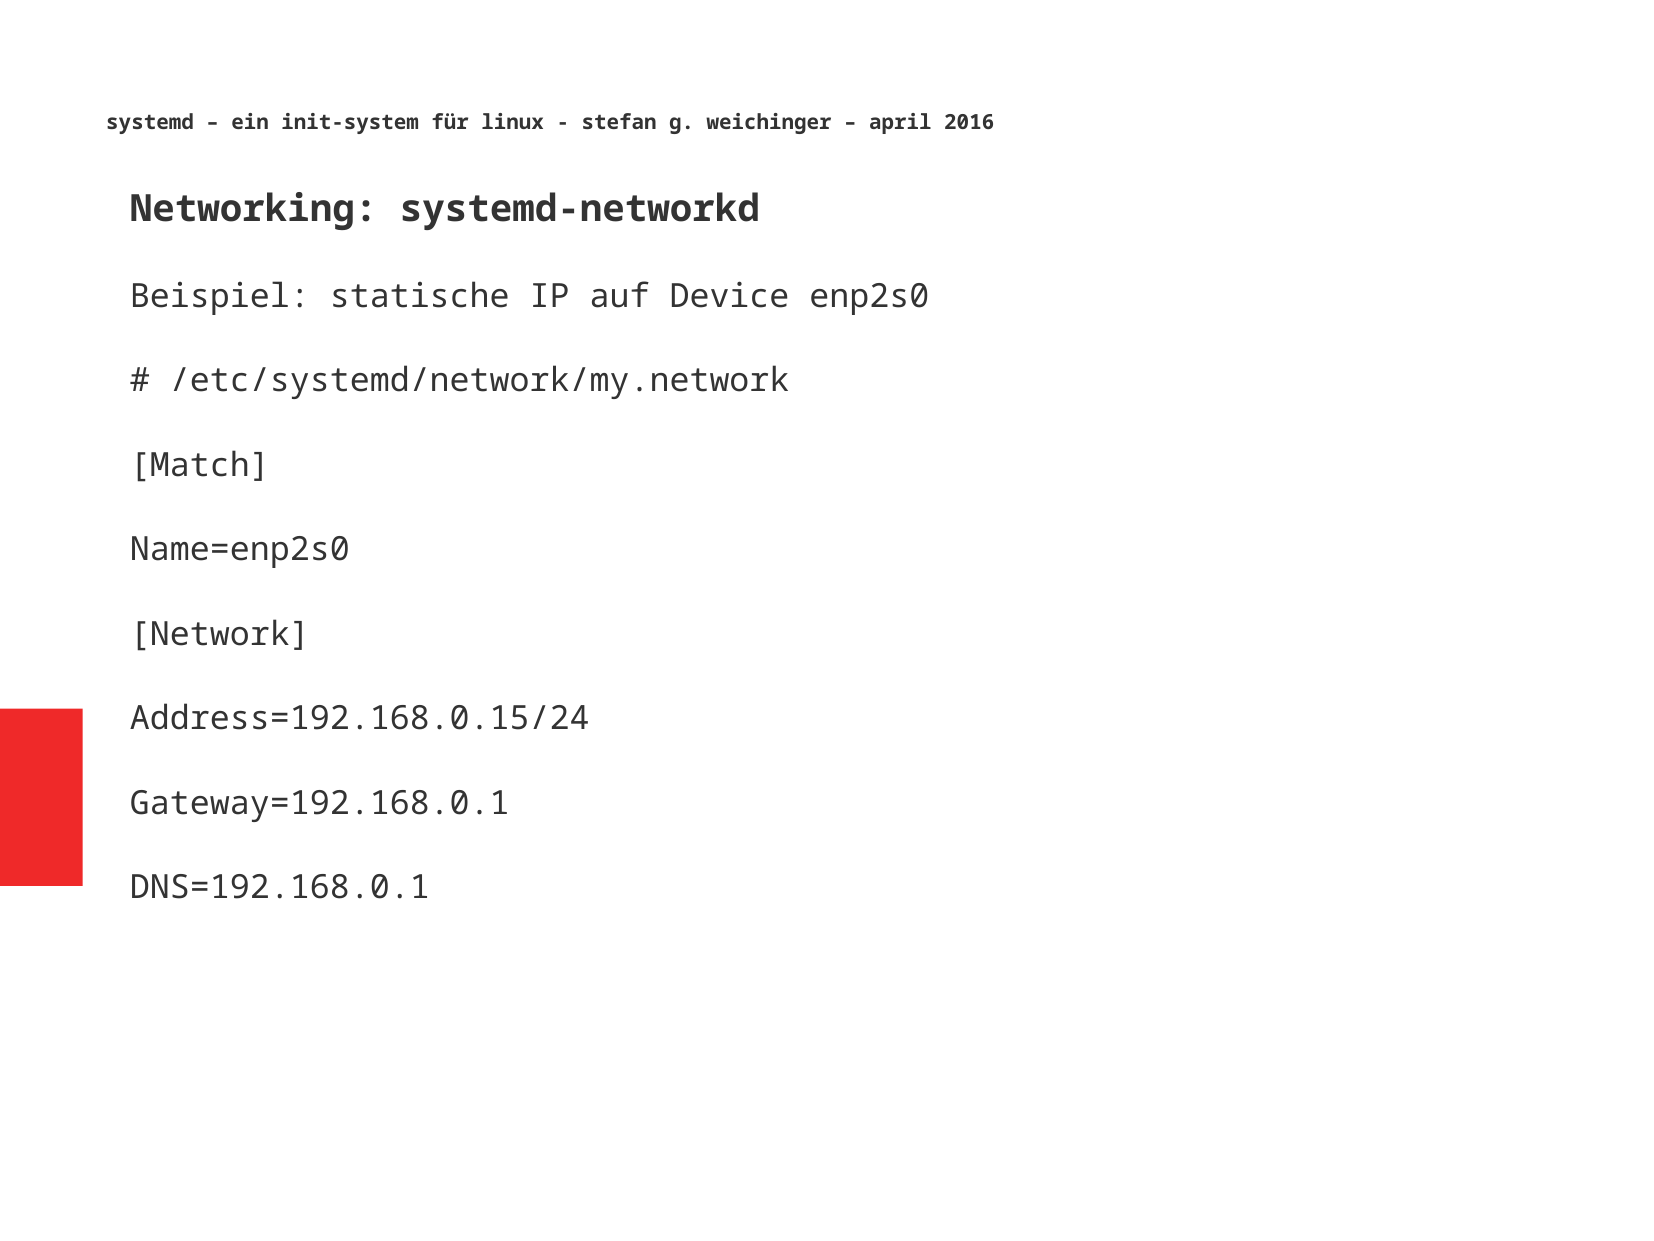

# systemd – ein init-system für linux - stefan g. weichinger – april 2016
Networking: systemd-networkd
Beispiel: statische IP auf Device enp2s0
# /etc/systemd/network/my.network
[Match]
Name=enp2s0
[Network]
Address=192.168.0.15/24
Gateway=192.168.0.1
DNS=192.168.0.1